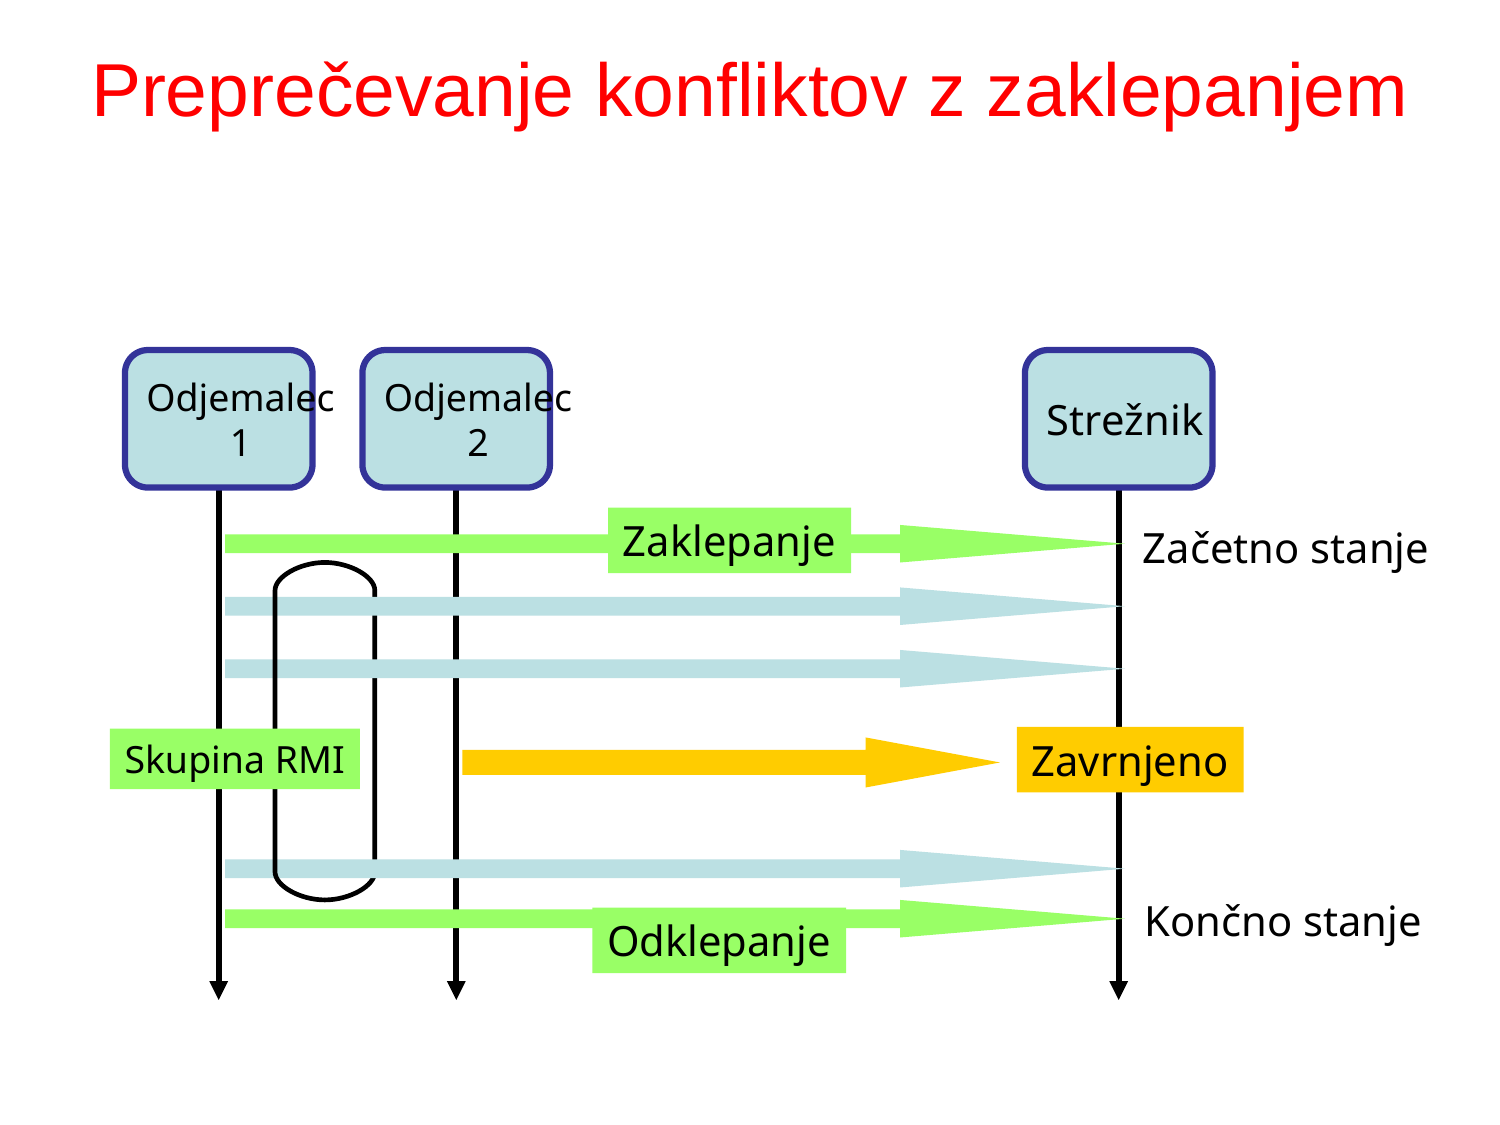

# Preprečevanje konfliktov z zaklepanjem
Odjemalec
1
Odjemalec
2
Strežnik
Zaklepanje
Začetno stanje
Zavrnjeno
Skupina RMI
Končno stanje
Odklepanje